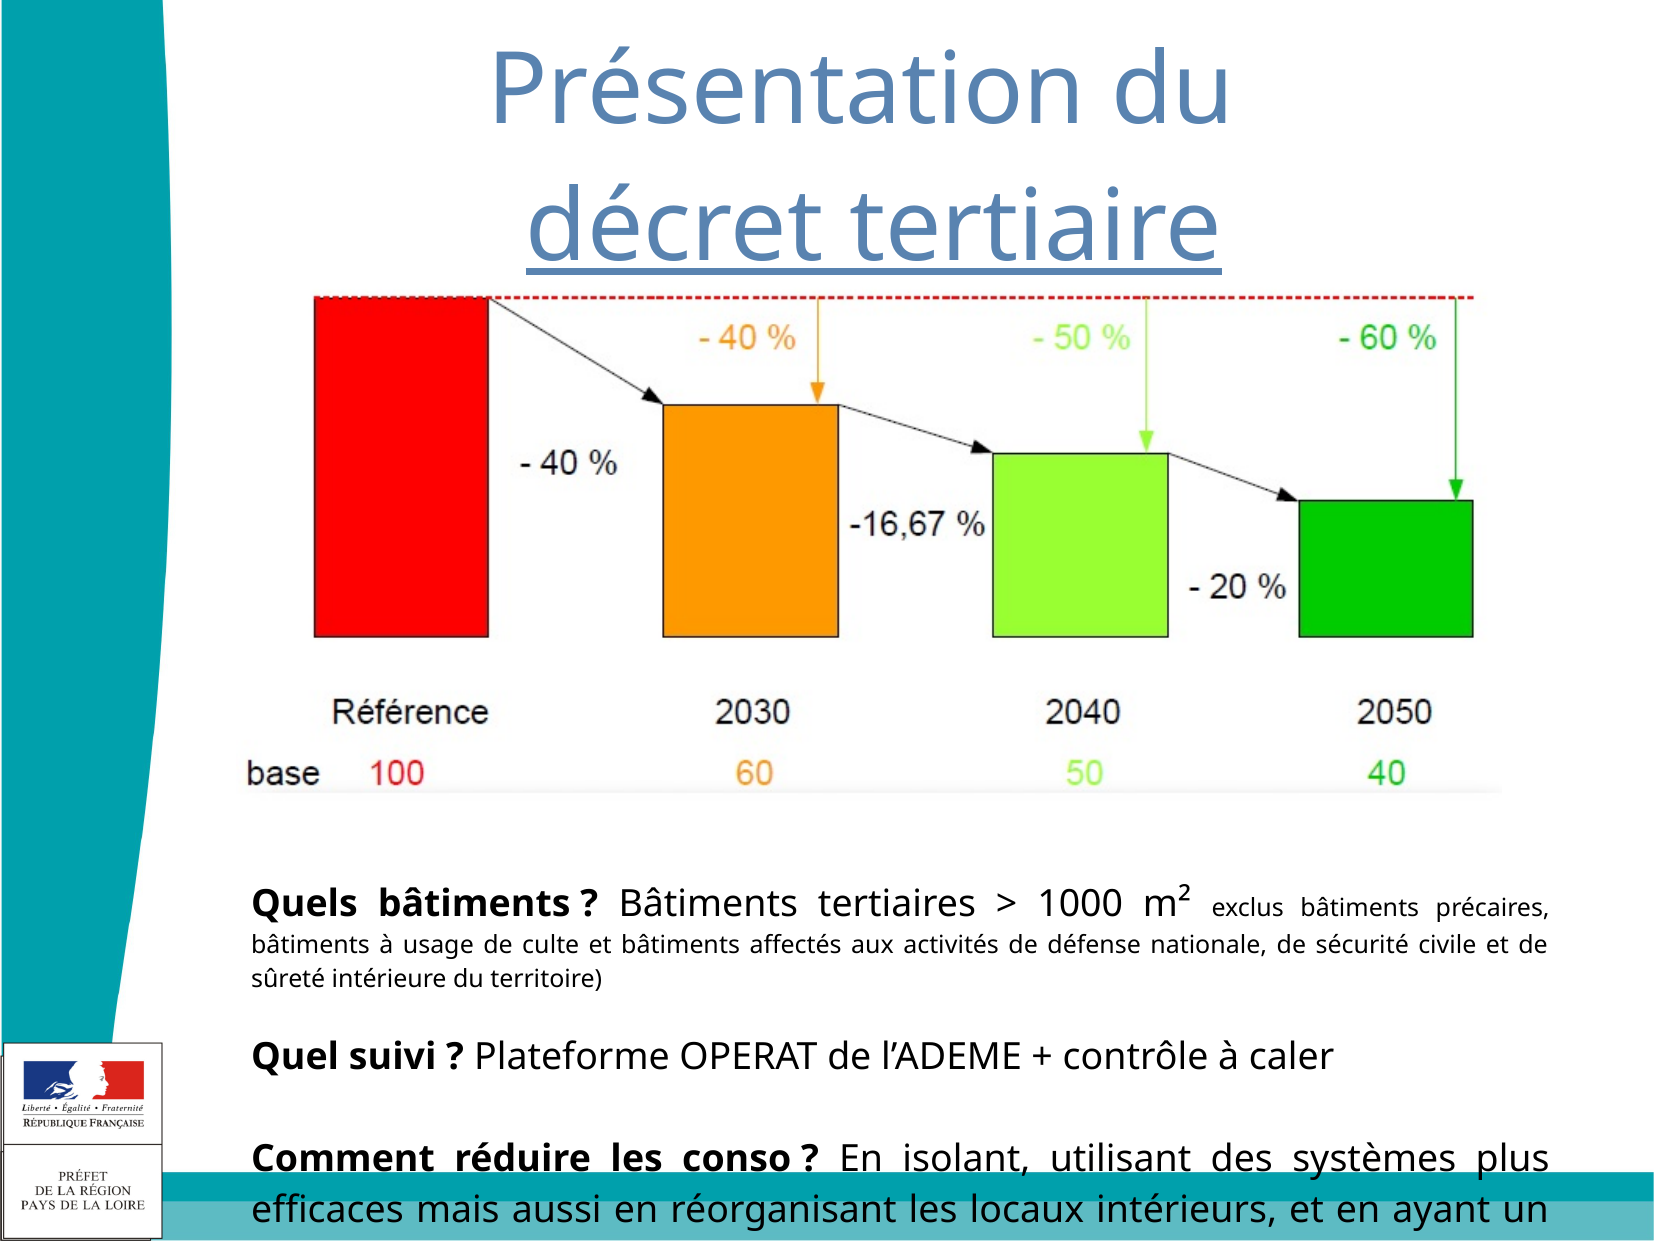

# Présentation du décret tertiaire
Quels bâtiments ? Bâtiments tertiaires > 1000 m² exclus bâtiments précaires, bâtiments à usage de culte et bâtiments affectés aux activités de défense nationale, de sécurité civile et de sûreté intérieure du territoire)
Quel suivi ? Plateforme OPERAT de l’ADEME + contrôle à caler
Comment réduire les conso ? En isolant, utilisant des systèmes plus efficaces mais aussi en réorganisant les locaux intérieurs, et en ayant un usage plus raisonné (actions propriétaires ET usagers/locataires)